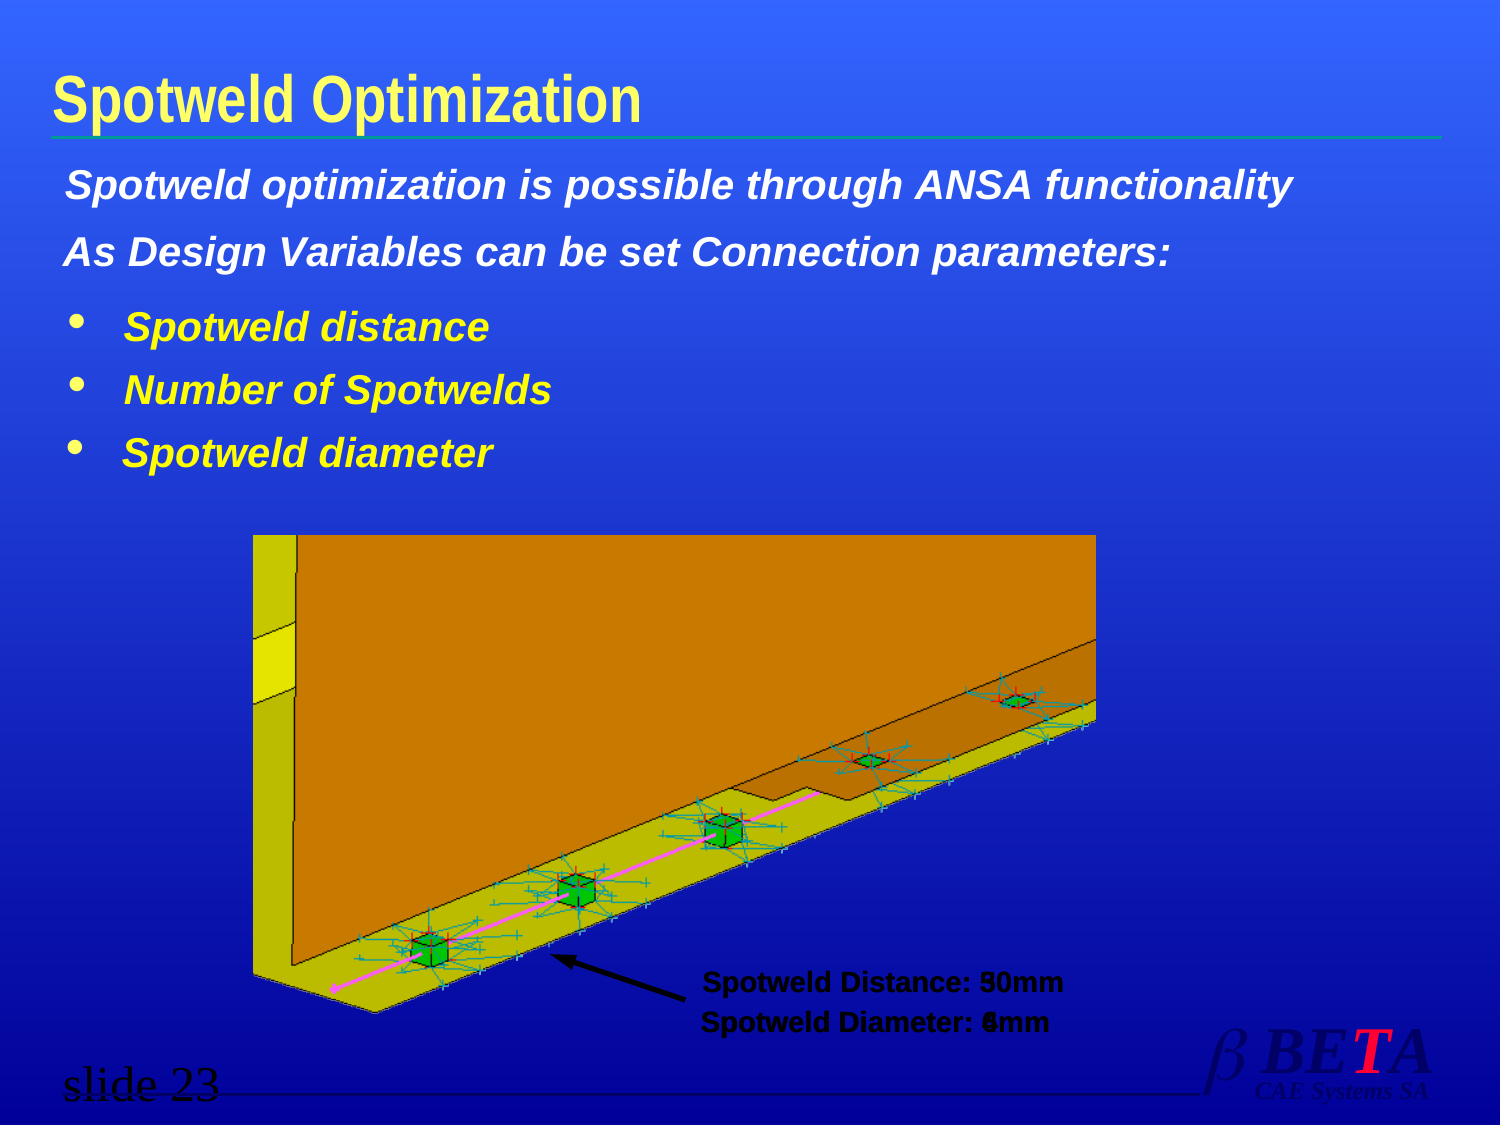

# Spotweld Optimization
Spotweld optimization is possible through ANSA functionality
As Design Variables can be set Connection parameters:
Spotweld distance
Number of Spotwelds
Spotweld diameter
Spotweld Distance: 50mm
Spotweld Distance: 30mm
Spotweld Diameter: 6mm
Spotweld Diameter: 4mm
23